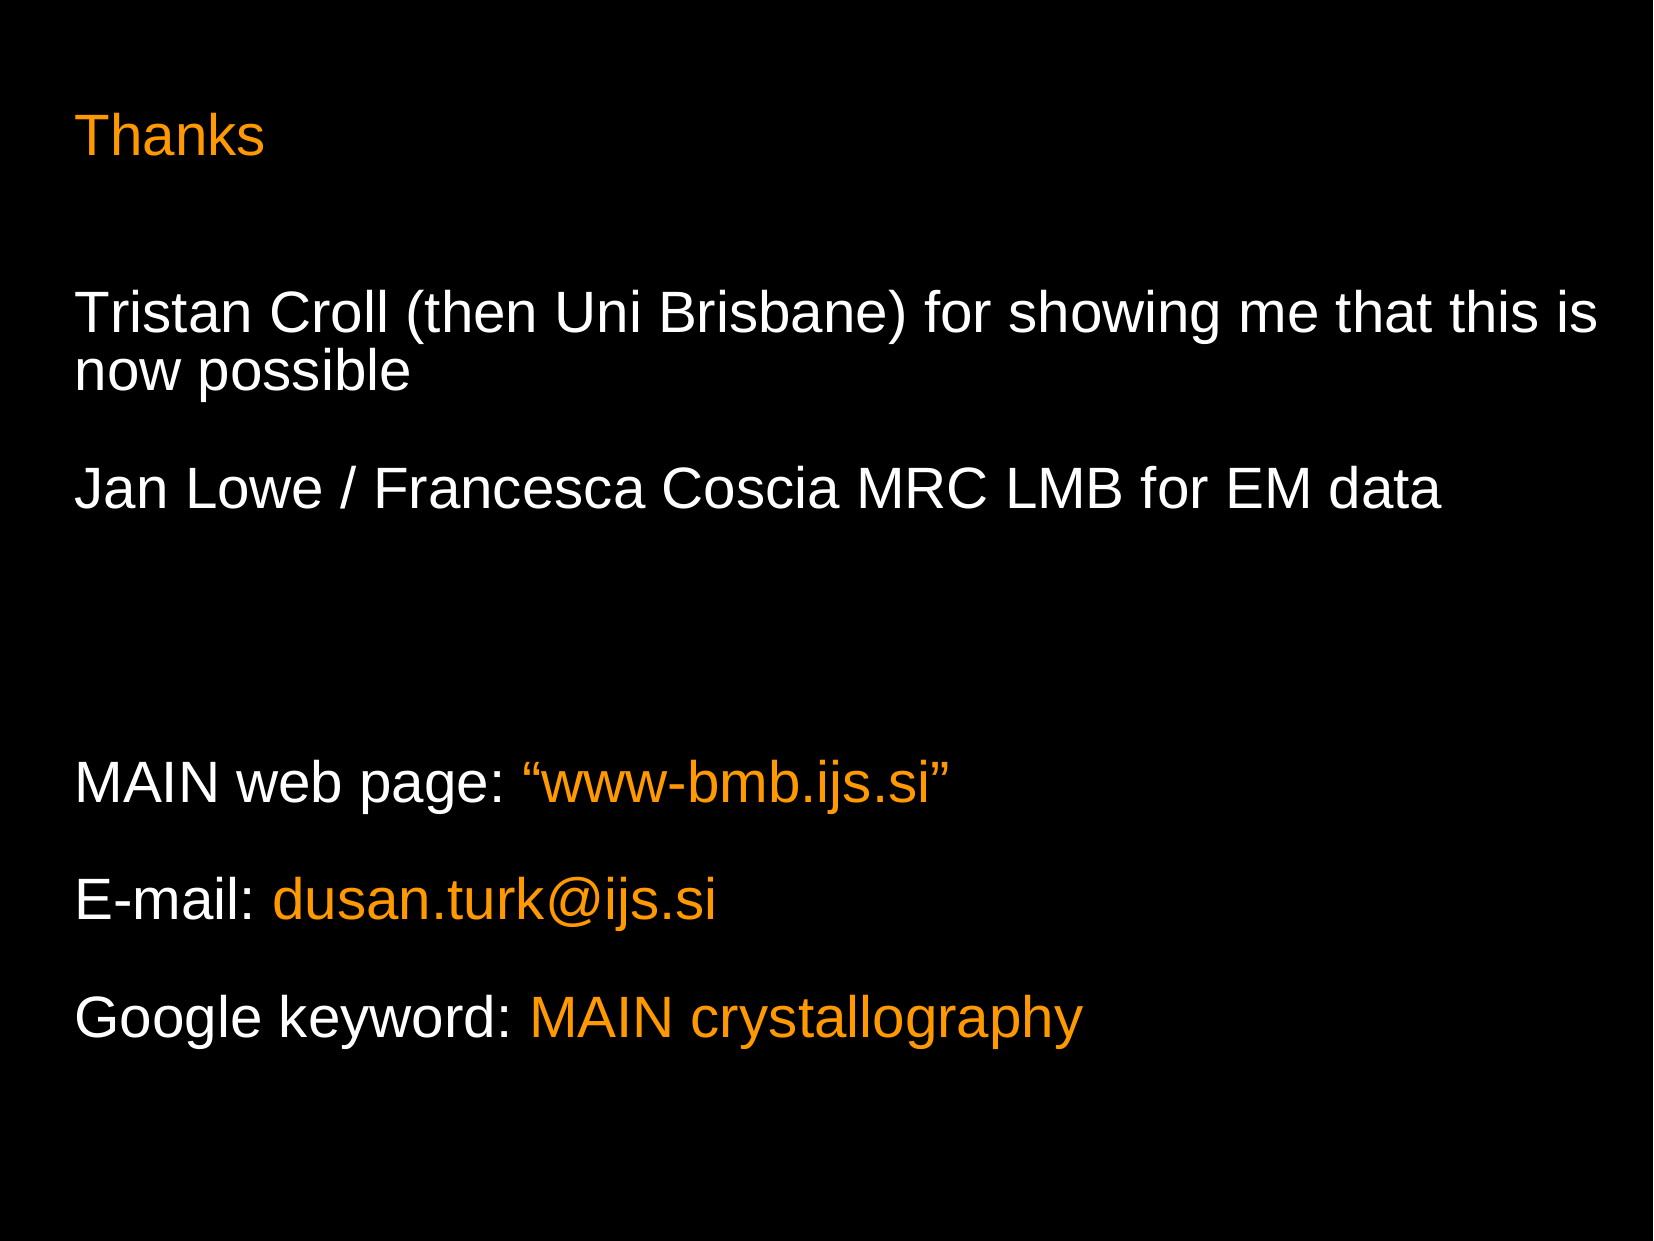

Thanks
Tristan Croll (then Uni Brisbane) for showing me that this is now possible
Jan Lowe / Francesca Coscia MRC LMB for EM data
MAIN web page: “www-bmb.ijs.si”
E-mail: dusan.turk@ijs.si
Google keyword: MAIN crystallography